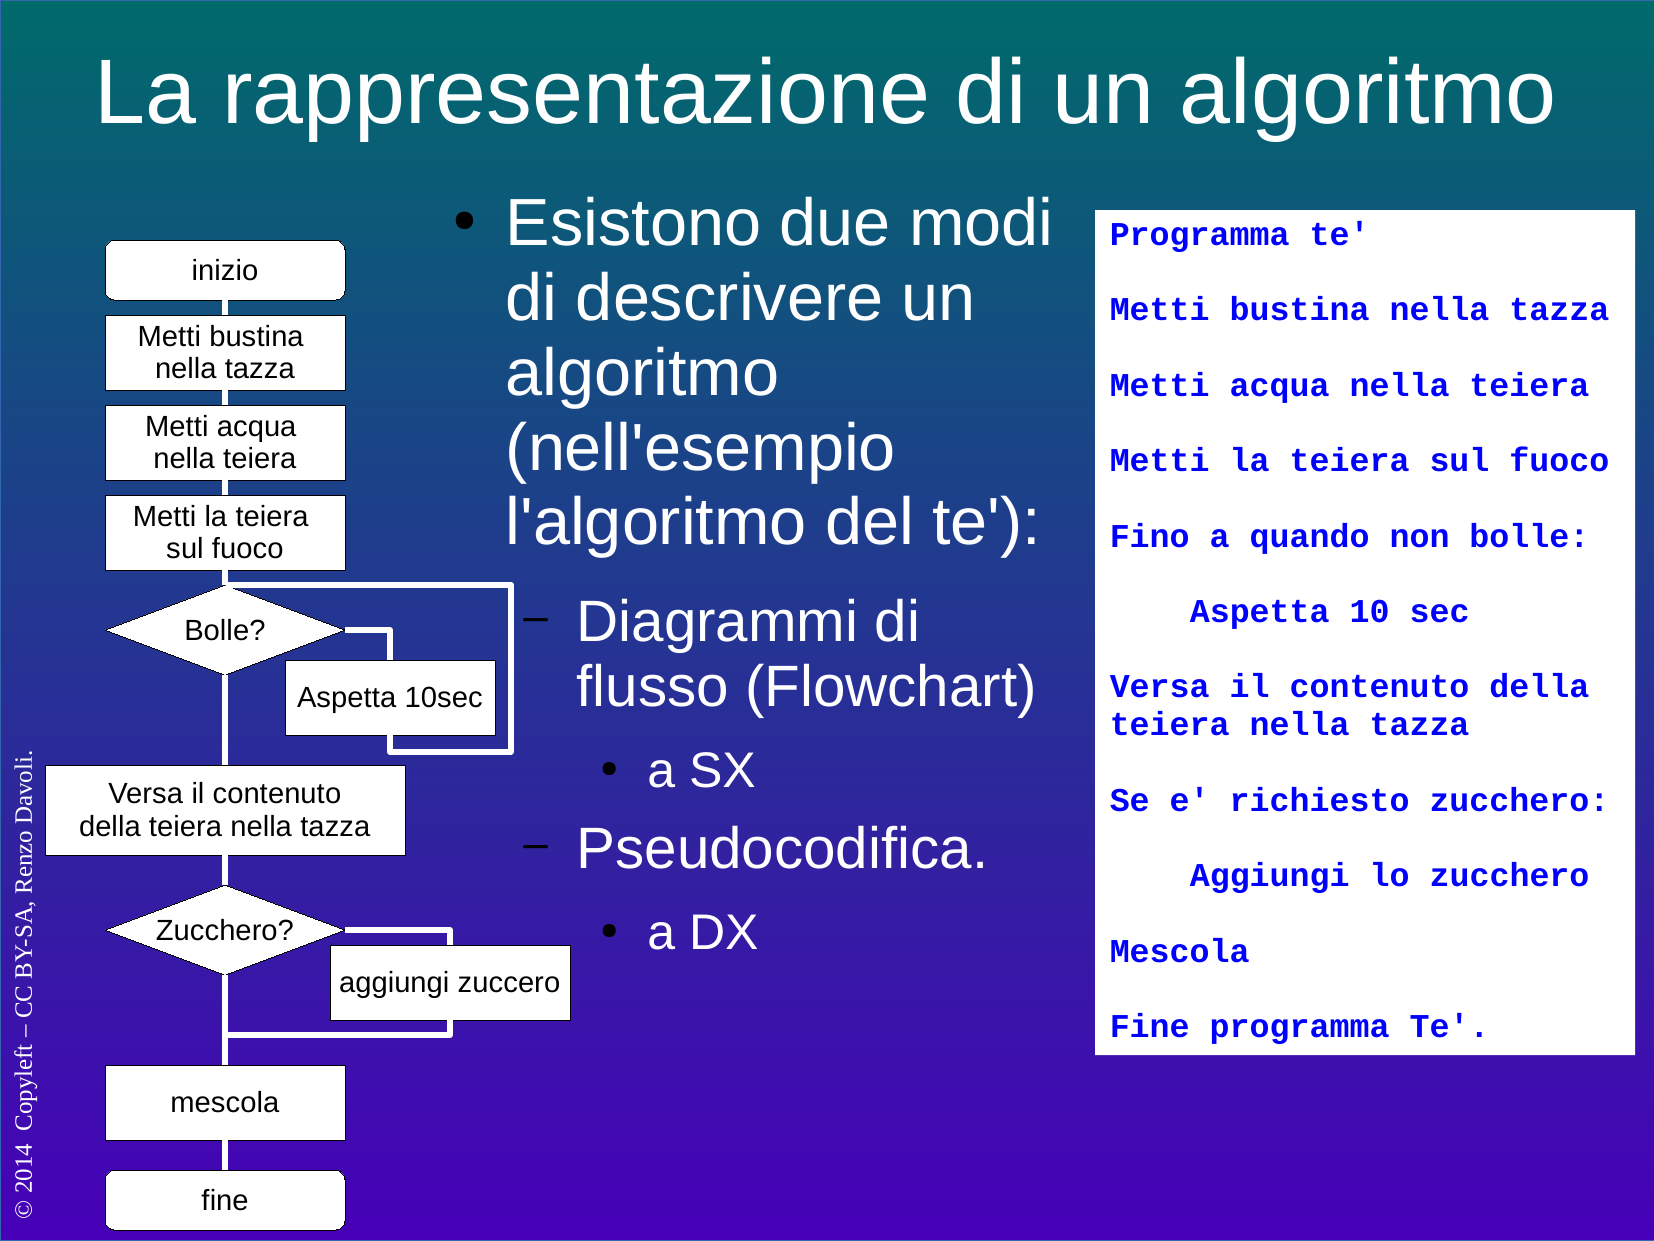

# La rappresentazione di un algoritmo
Esistono due modi di descrivere un algoritmo (nell'esempio l'algoritmo del te'):
Diagrammi di flusso (Flowchart)
a SX
Pseudocodifica.
a DX
Programma te'
Metti bustina nella tazza
Metti acqua nella teiera
Metti la teiera sul fuoco
Fino a quando non bolle:
 Aspetta 10 sec
Versa il contenuto della teiera nella tazza
Se e' richiesto zucchero:
 Aggiungi lo zucchero
Mescola
Fine programma Te'.
inizio
Metti bustina
nella tazza
Metti acqua
nella teiera
Metti la teiera
sul fuoco
Bolle?
Aspetta 10sec
Versa il contenuto
della teiera nella tazza
Zucchero?
aggiungi zuccero
mescola
fine